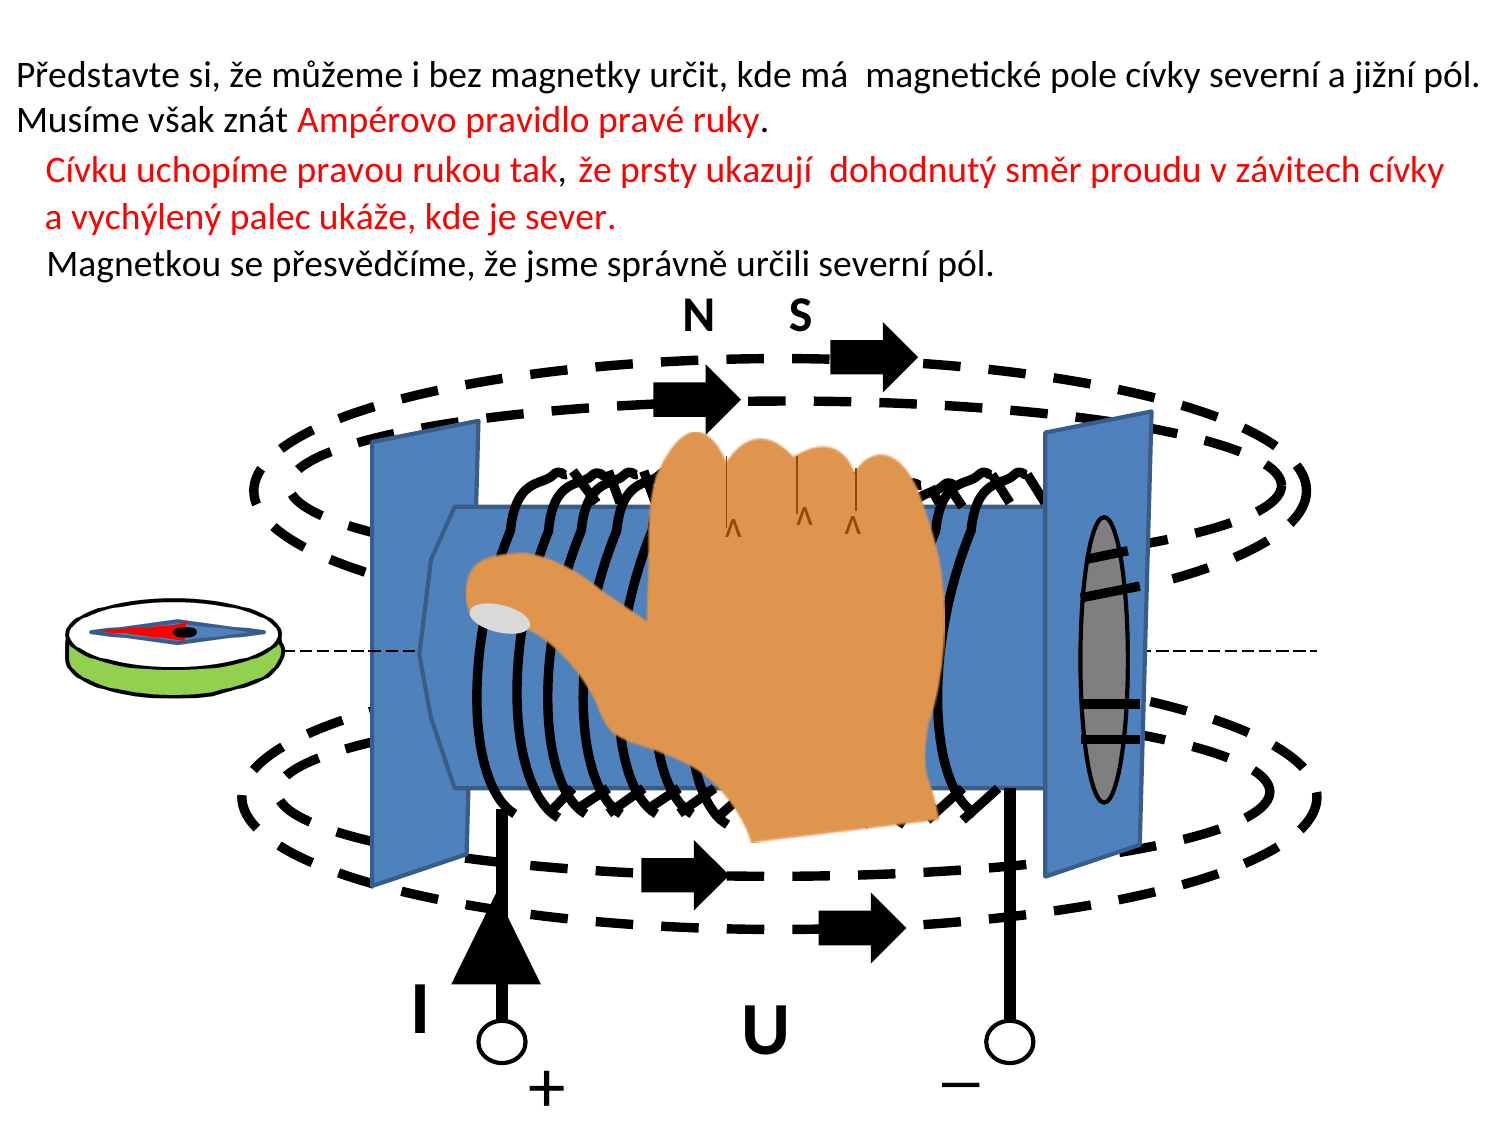

Představte si, že můžeme i bez magnetky určit, kde má magnetické pole cívky severní a jižní pól.
Musíme však znát Ampérovo pravidlo pravé ruky.
Cívku uchopíme pravou rukou tak,
že prsty ukazují dohodnutý směr proudu v závitech cívky
a vychýlený palec ukáže, kde je sever.
Magnetkou se přesvědčíme, že jsme správně určili severní pól.
N
S
v
v
v
I
U
_
+